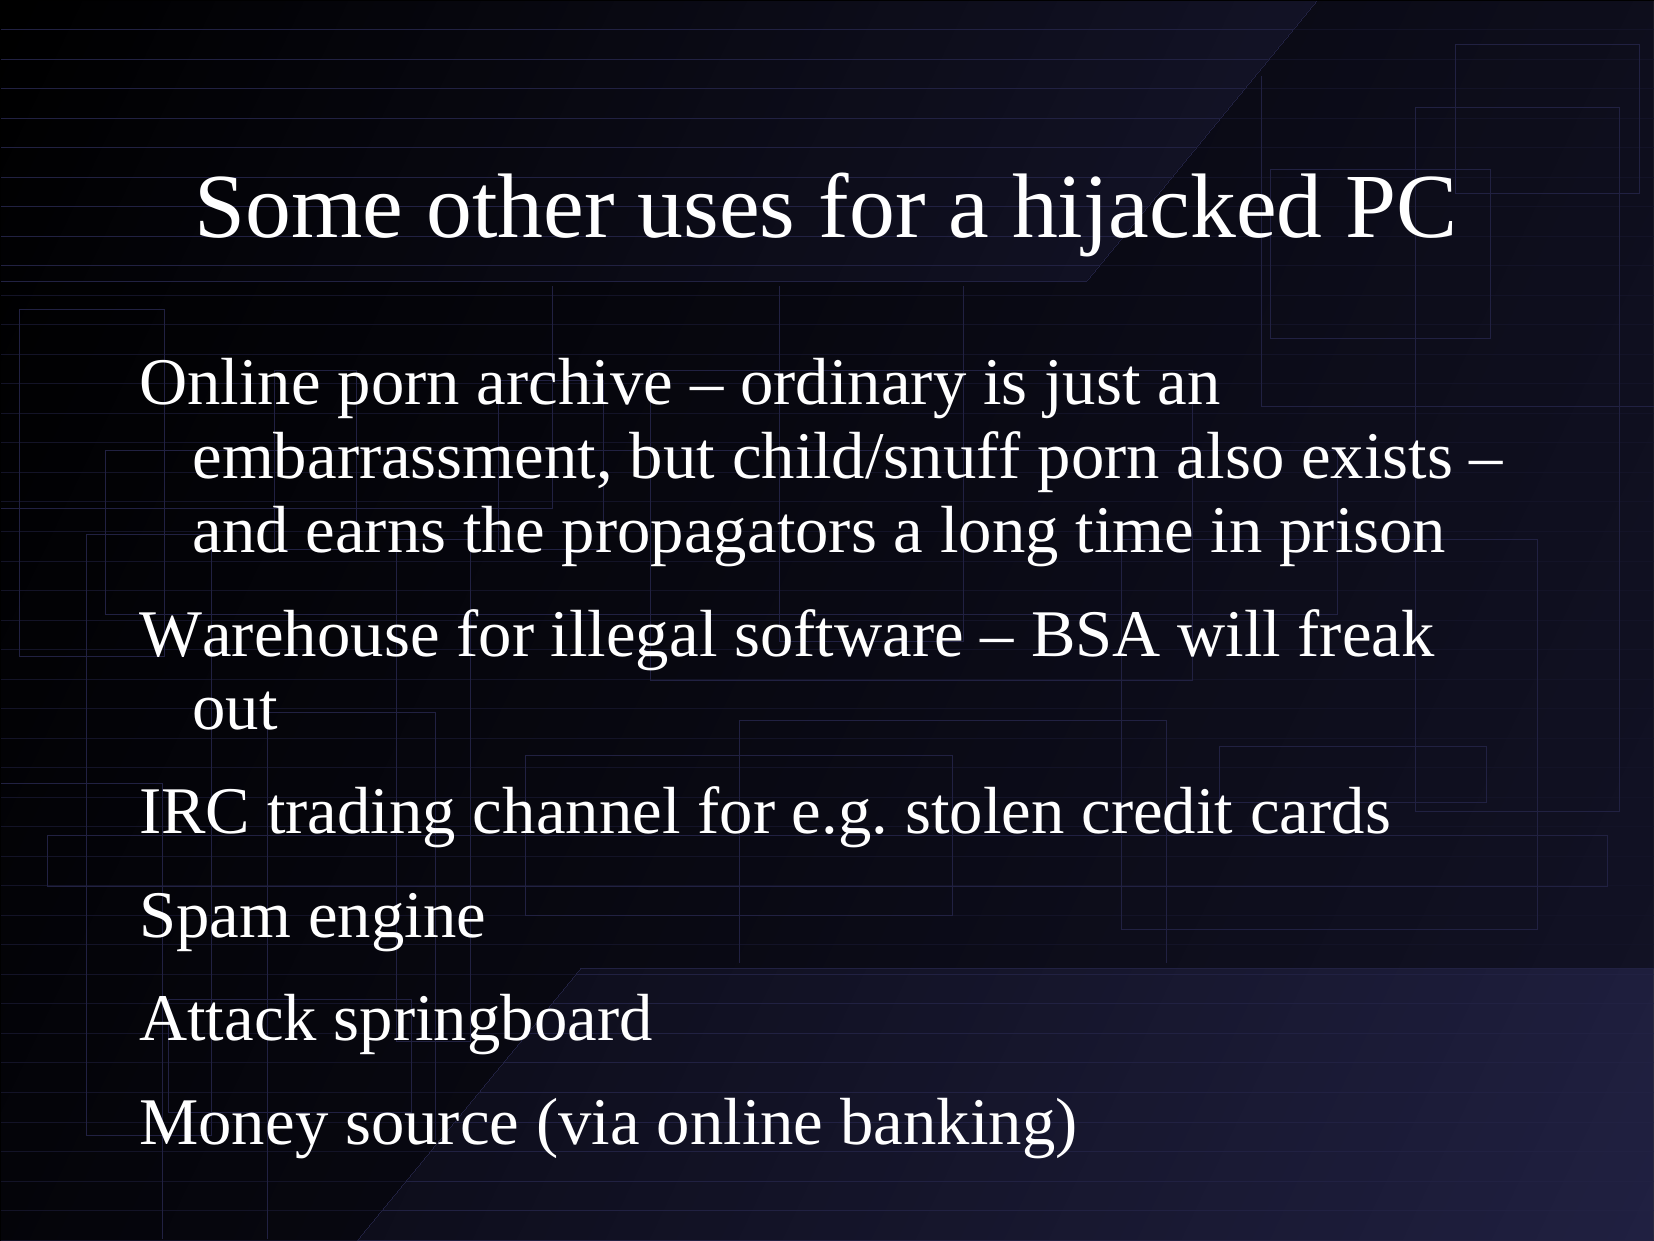

# Some other uses for a hijacked PC
Online porn archive – ordinary is just an embarrassment, but child/snuff porn also exists – and earns the propagators a long time in prison
Warehouse for illegal software – BSA will freak out
IRC trading channel for e.g. stolen credit cards
Spam engine
Attack springboard
Money source (via online banking)